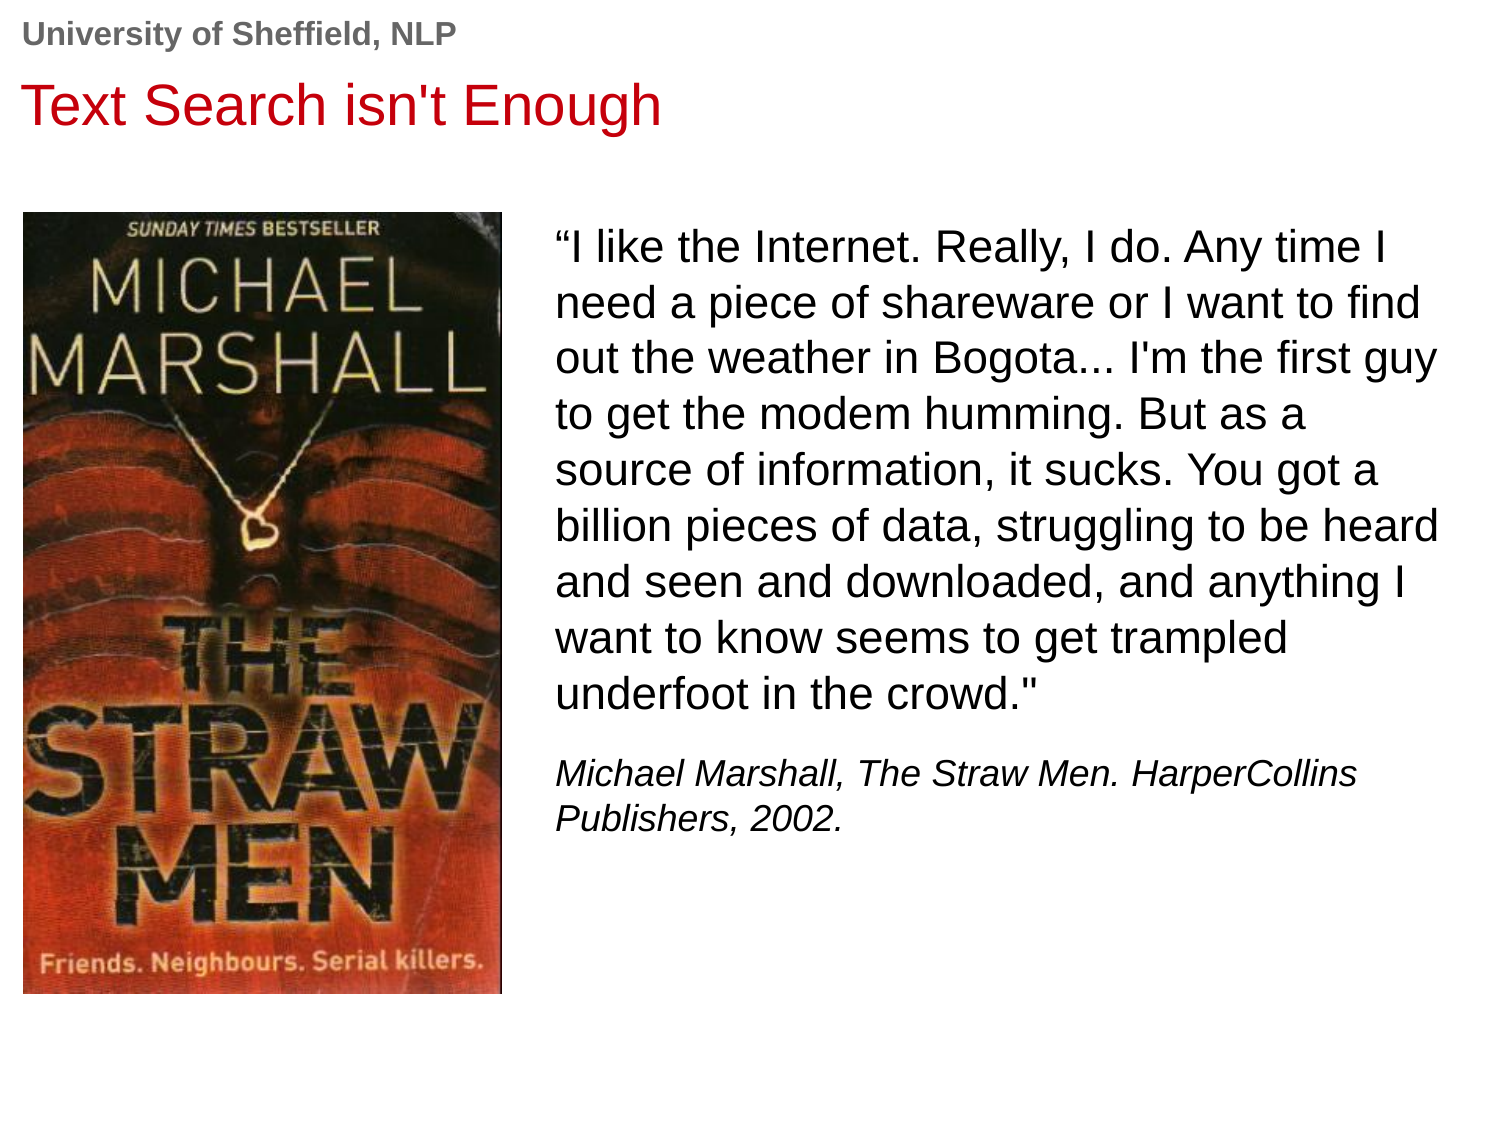

# Text Search isn't Enough
“I like the Internet. Really, I do. Any time I need a piece of shareware or I want to find out the weather in Bogota... I'm the first guy to get the modem humming. But as a source of information, it sucks. You got a billion pieces of data, struggling to be heard and seen and downloaded, and anything I want to know seems to get trampled underfoot in the crowd."
Michael Marshall, The Straw Men. HarperCollins Publishers, 2002.